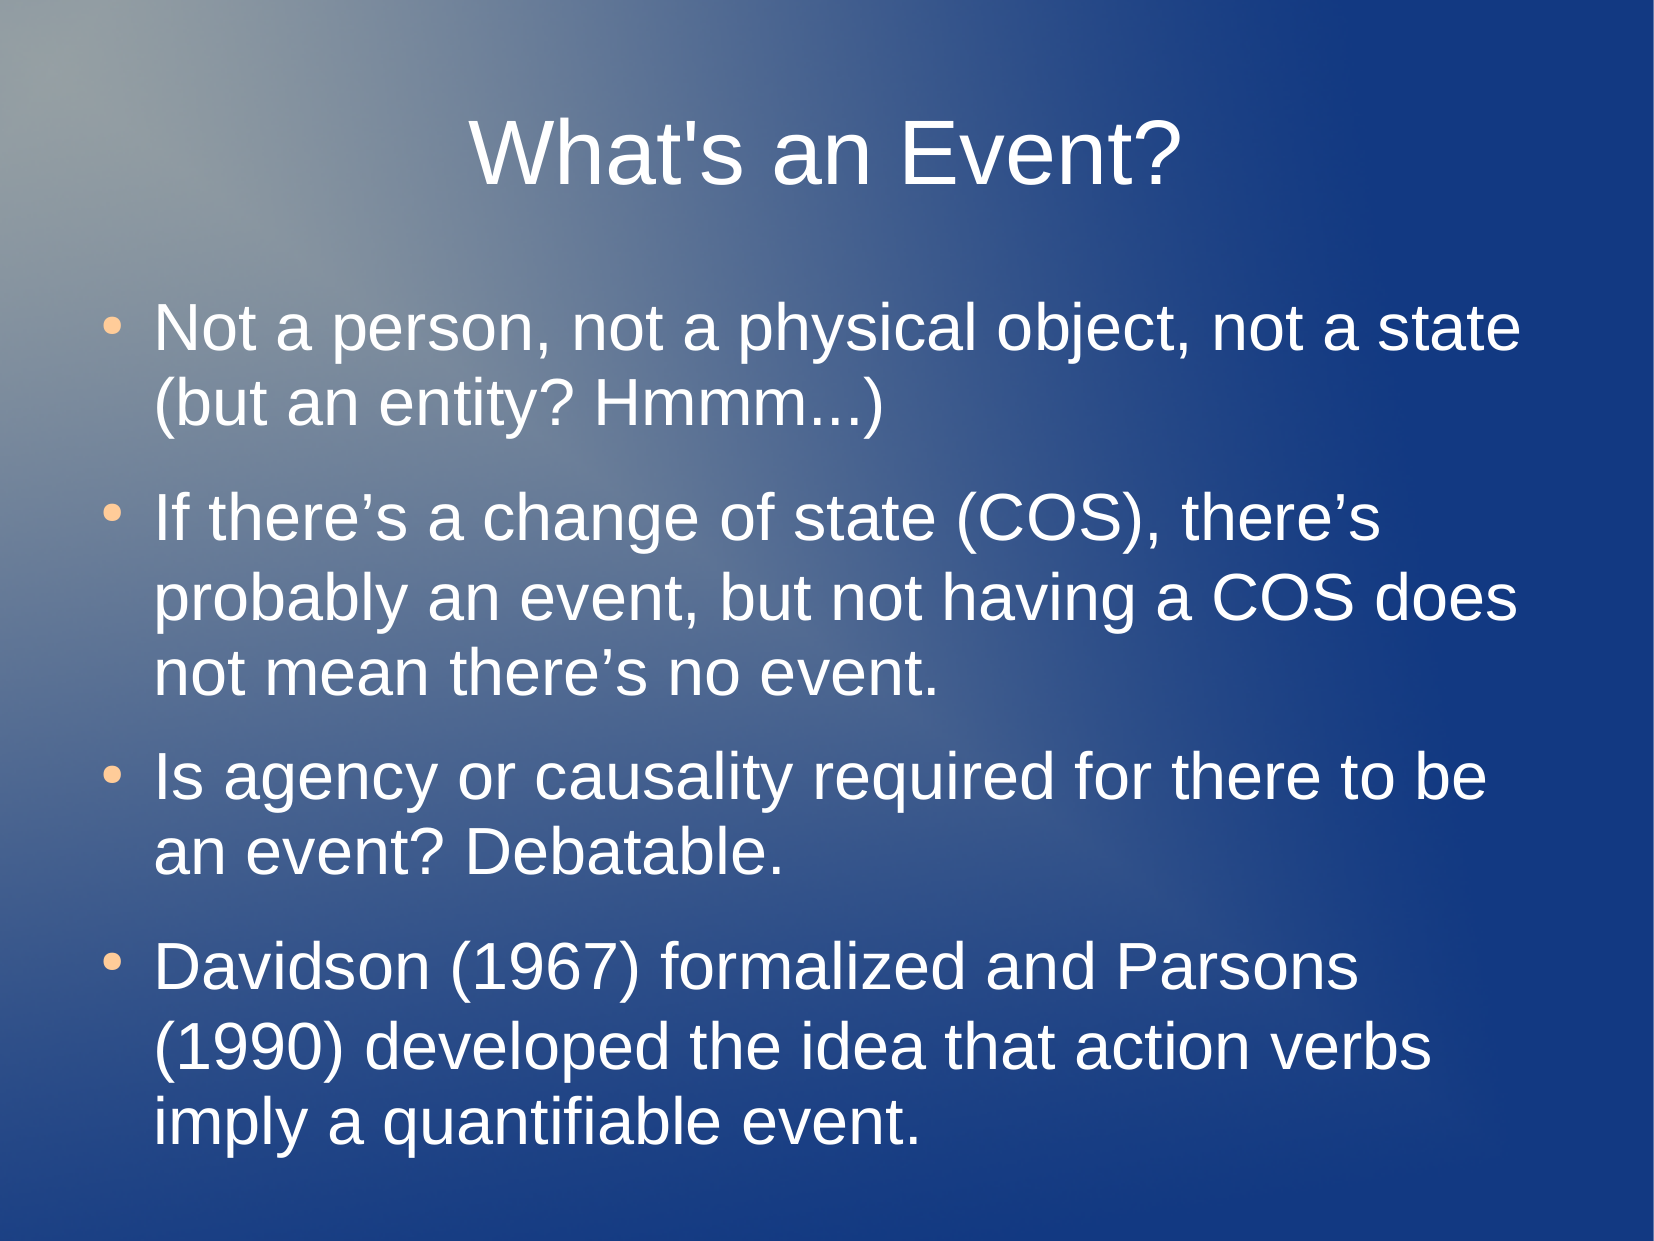

# What's an Event?
Not a person, not a physical object, not a state (but an entity? Hmmm...)
﻿If there’s a change of state (COS), there’s probably an event, but not having a COS does not mean there’s no event.
Is agency or causality required for there to be an event? Debatable.
﻿Davidson (1967) formalized and Parsons (1990) developed the idea that action verbs imply a quantifiable event.